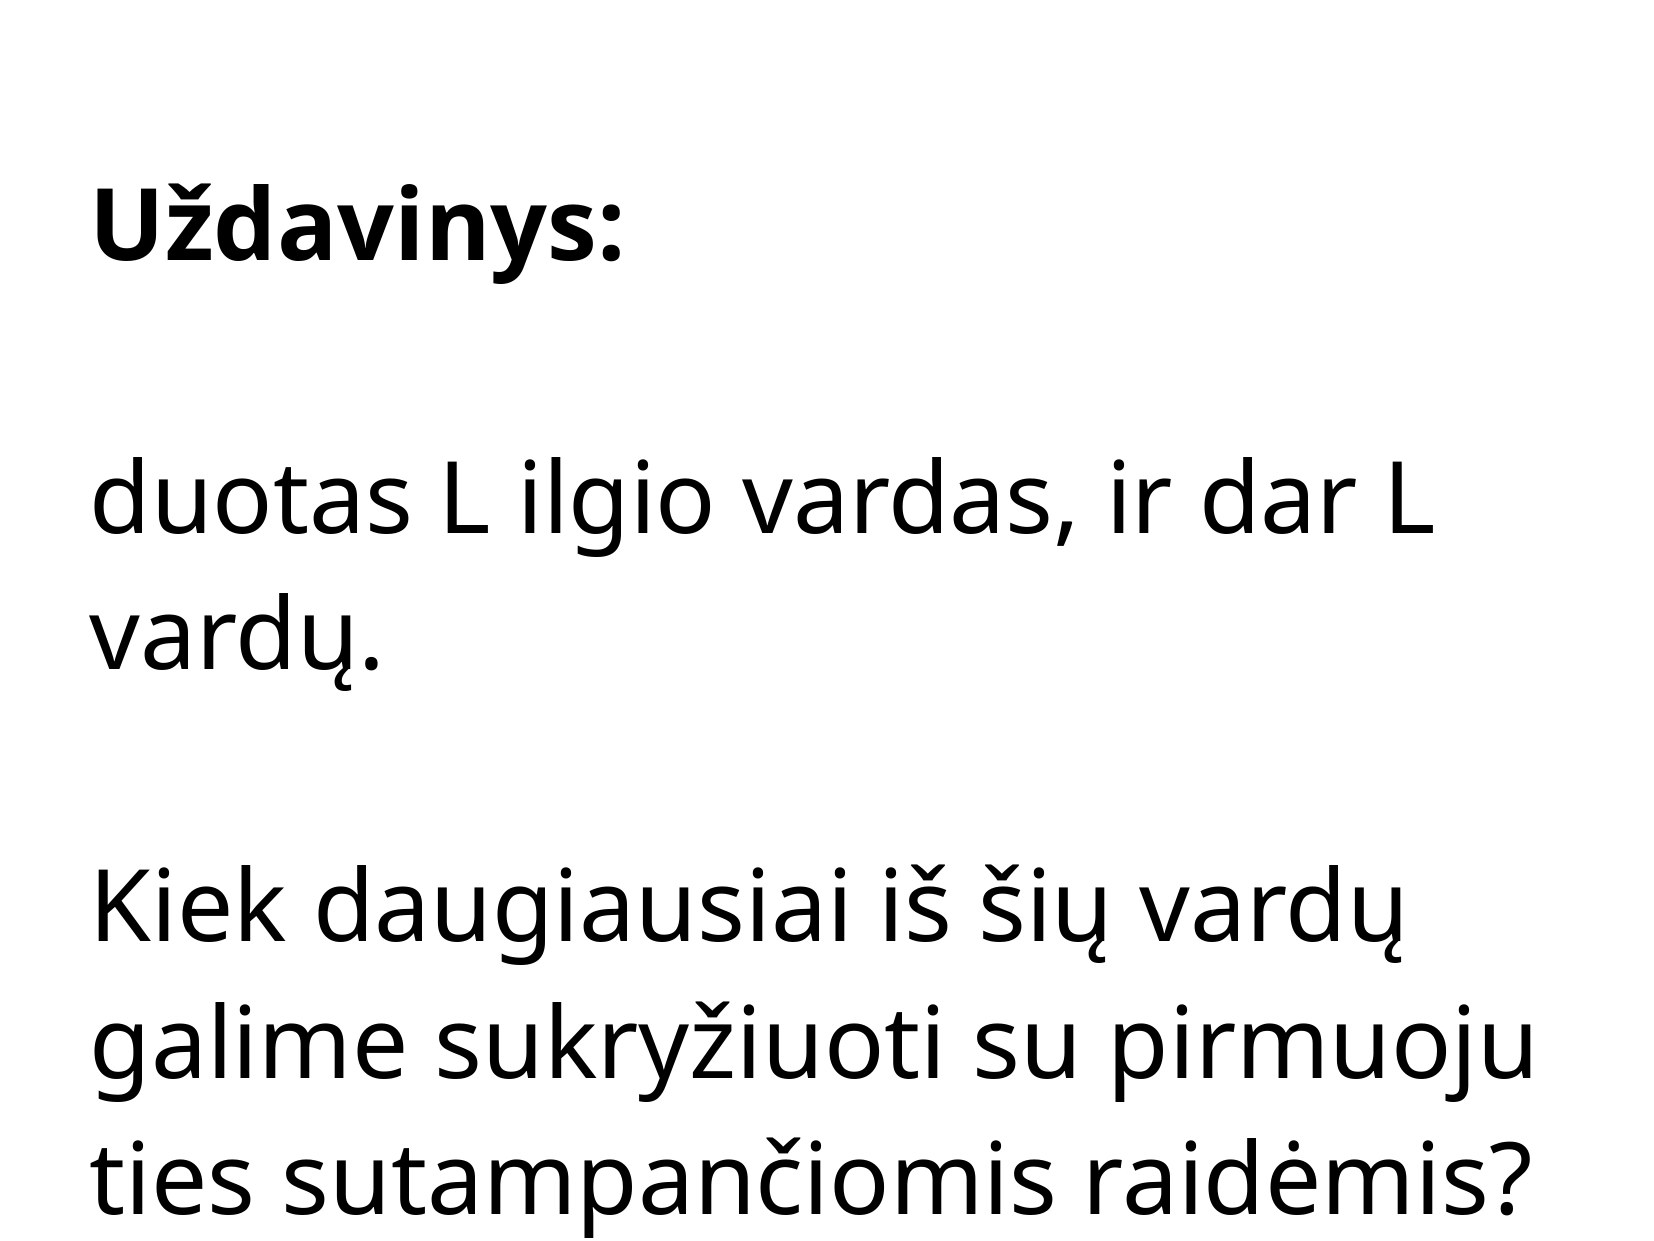

Uždavinys:
duotas L ilgio vardas, ir dar L vardų.
Kiek daugiausiai iš šių vardų galime sukryžiuoti su pirmuoju ties sutampančiomis raidėmis?